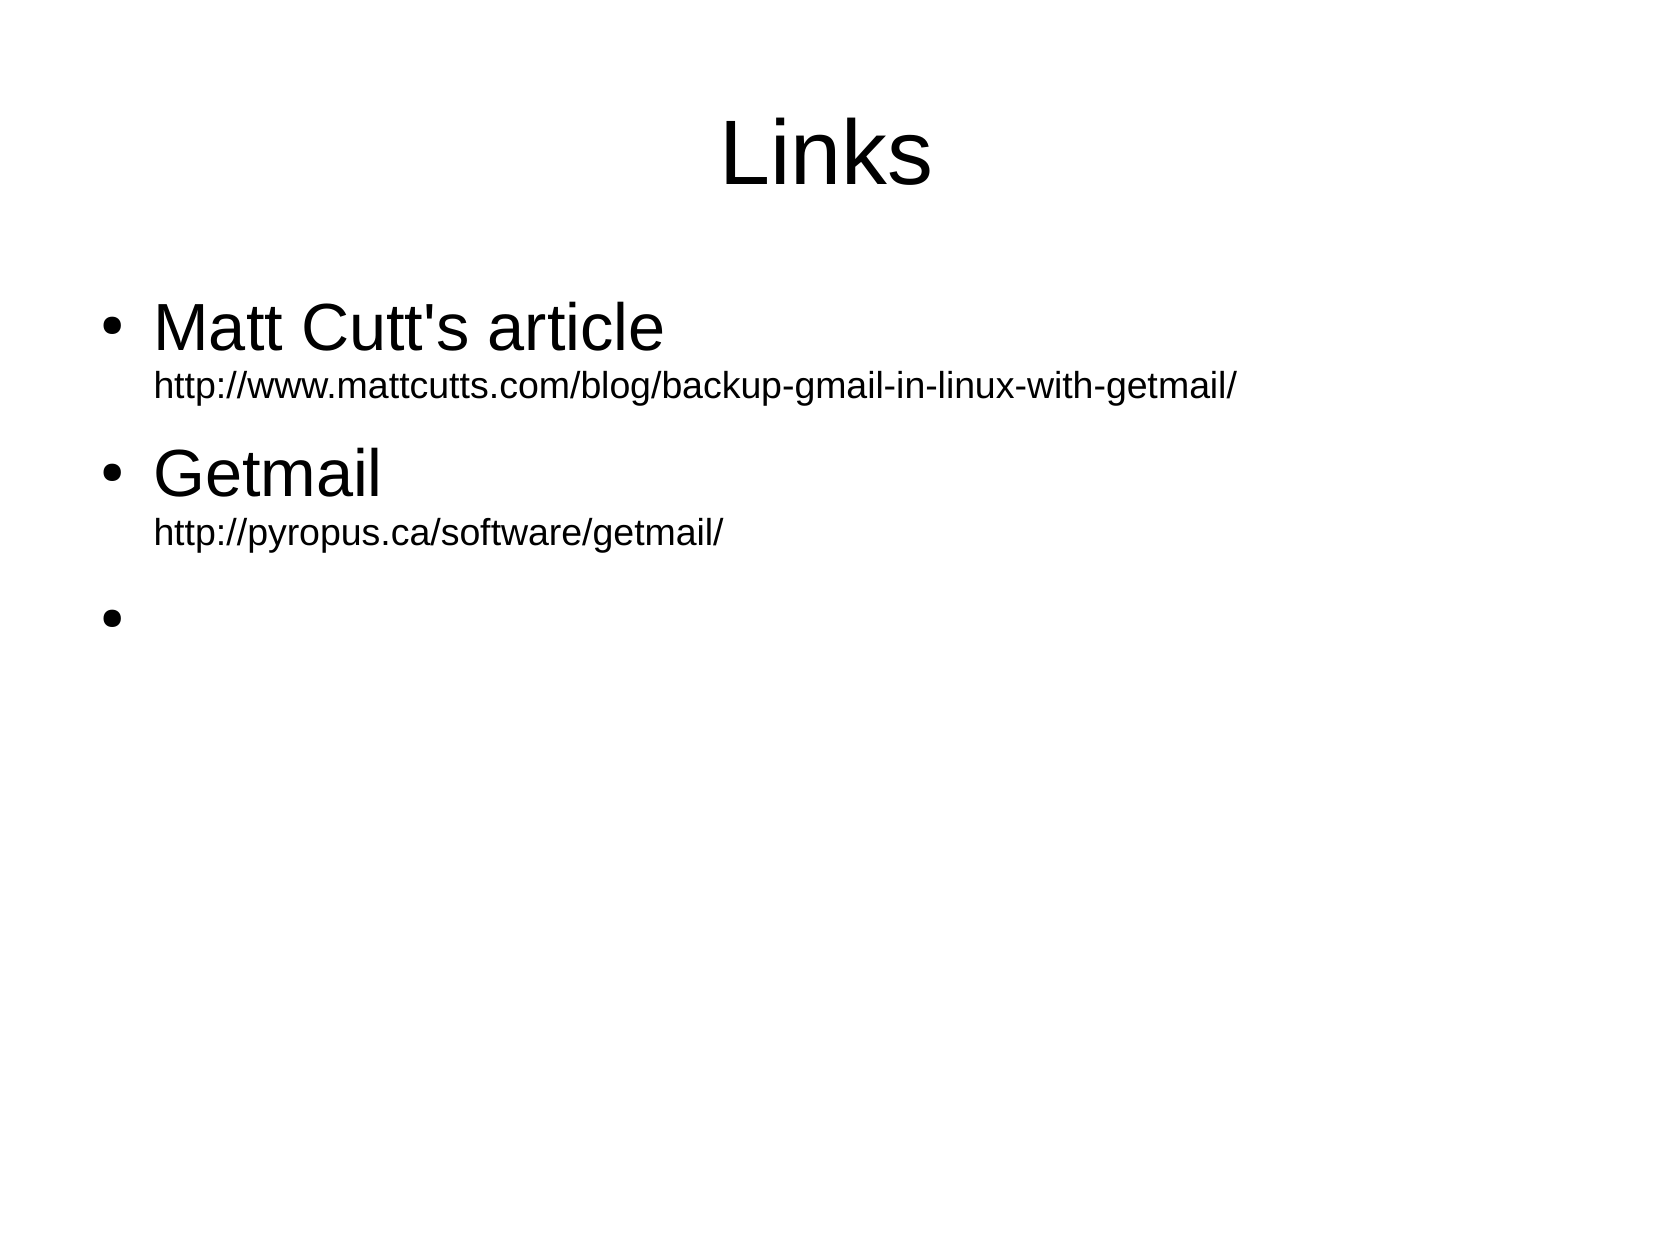

# Links
Matt Cutt's article
http://www.mattcutts.com/blog/backup-gmail-in-linux-with-getmail/
Getmail
http://pyropus.ca/software/getmail/